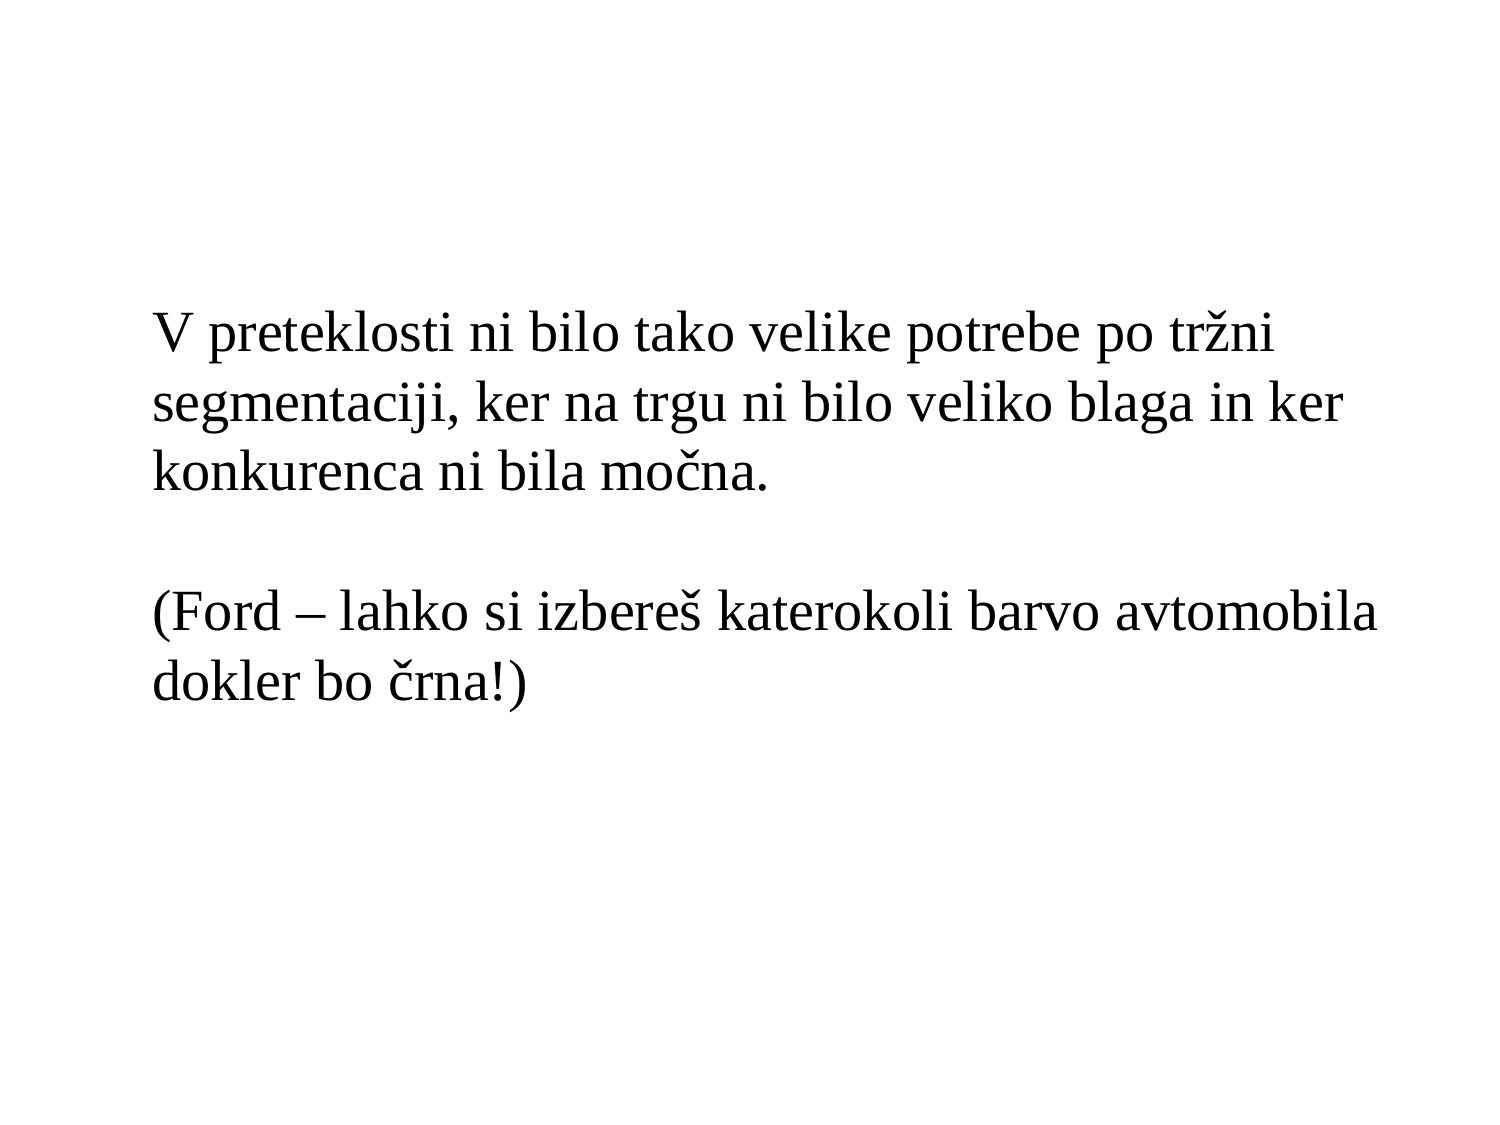

V preteklosti ni bilo tako velike potrebe po tržni segmentaciji, ker na trgu ni bilo veliko blaga in ker konkurenca ni bila močna.
(Ford – lahko si izbereš katerokoli barvo avtomobila dokler bo črna!)